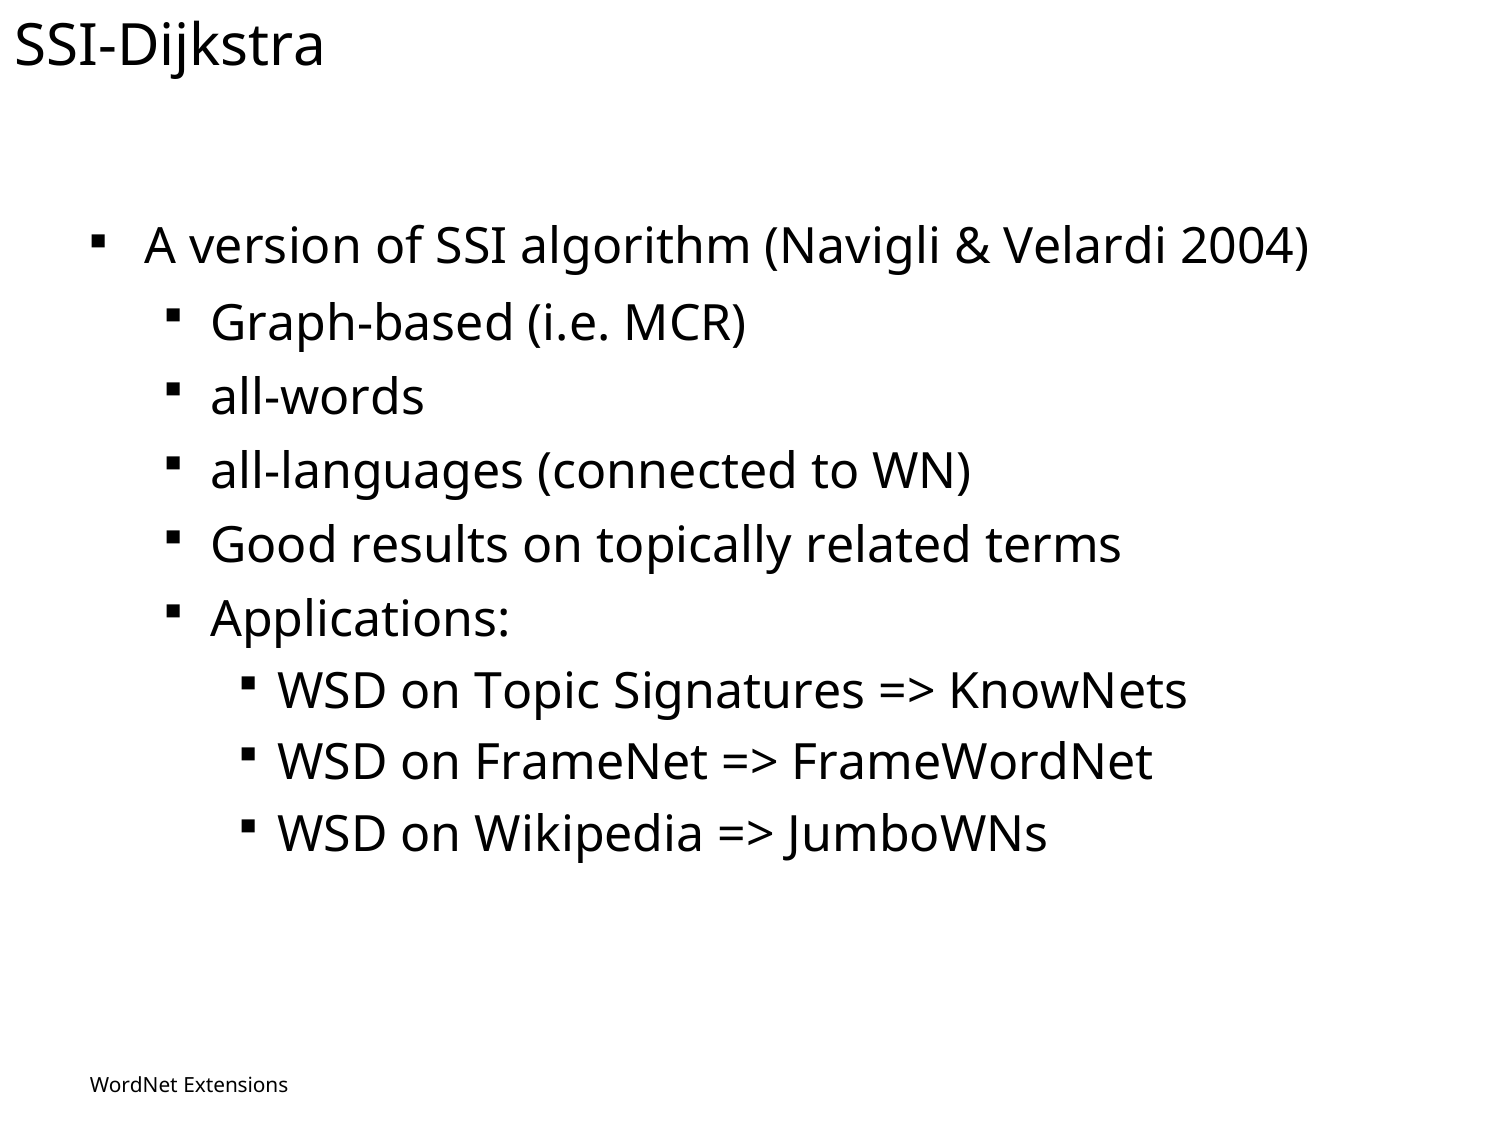

# SSI-Dijkstra
A version of SSI algorithm (Navigli & Velardi 2004)‏
Graph-based (i.e. MCR)‏
all-words
all-languages (connected to WN)‏
Good results on topically related terms
Applications:
WSD on Topic Signatures => KnowNets
WSD on FrameNet => FrameWordNet
WSD on Wikipedia => JumboWNs